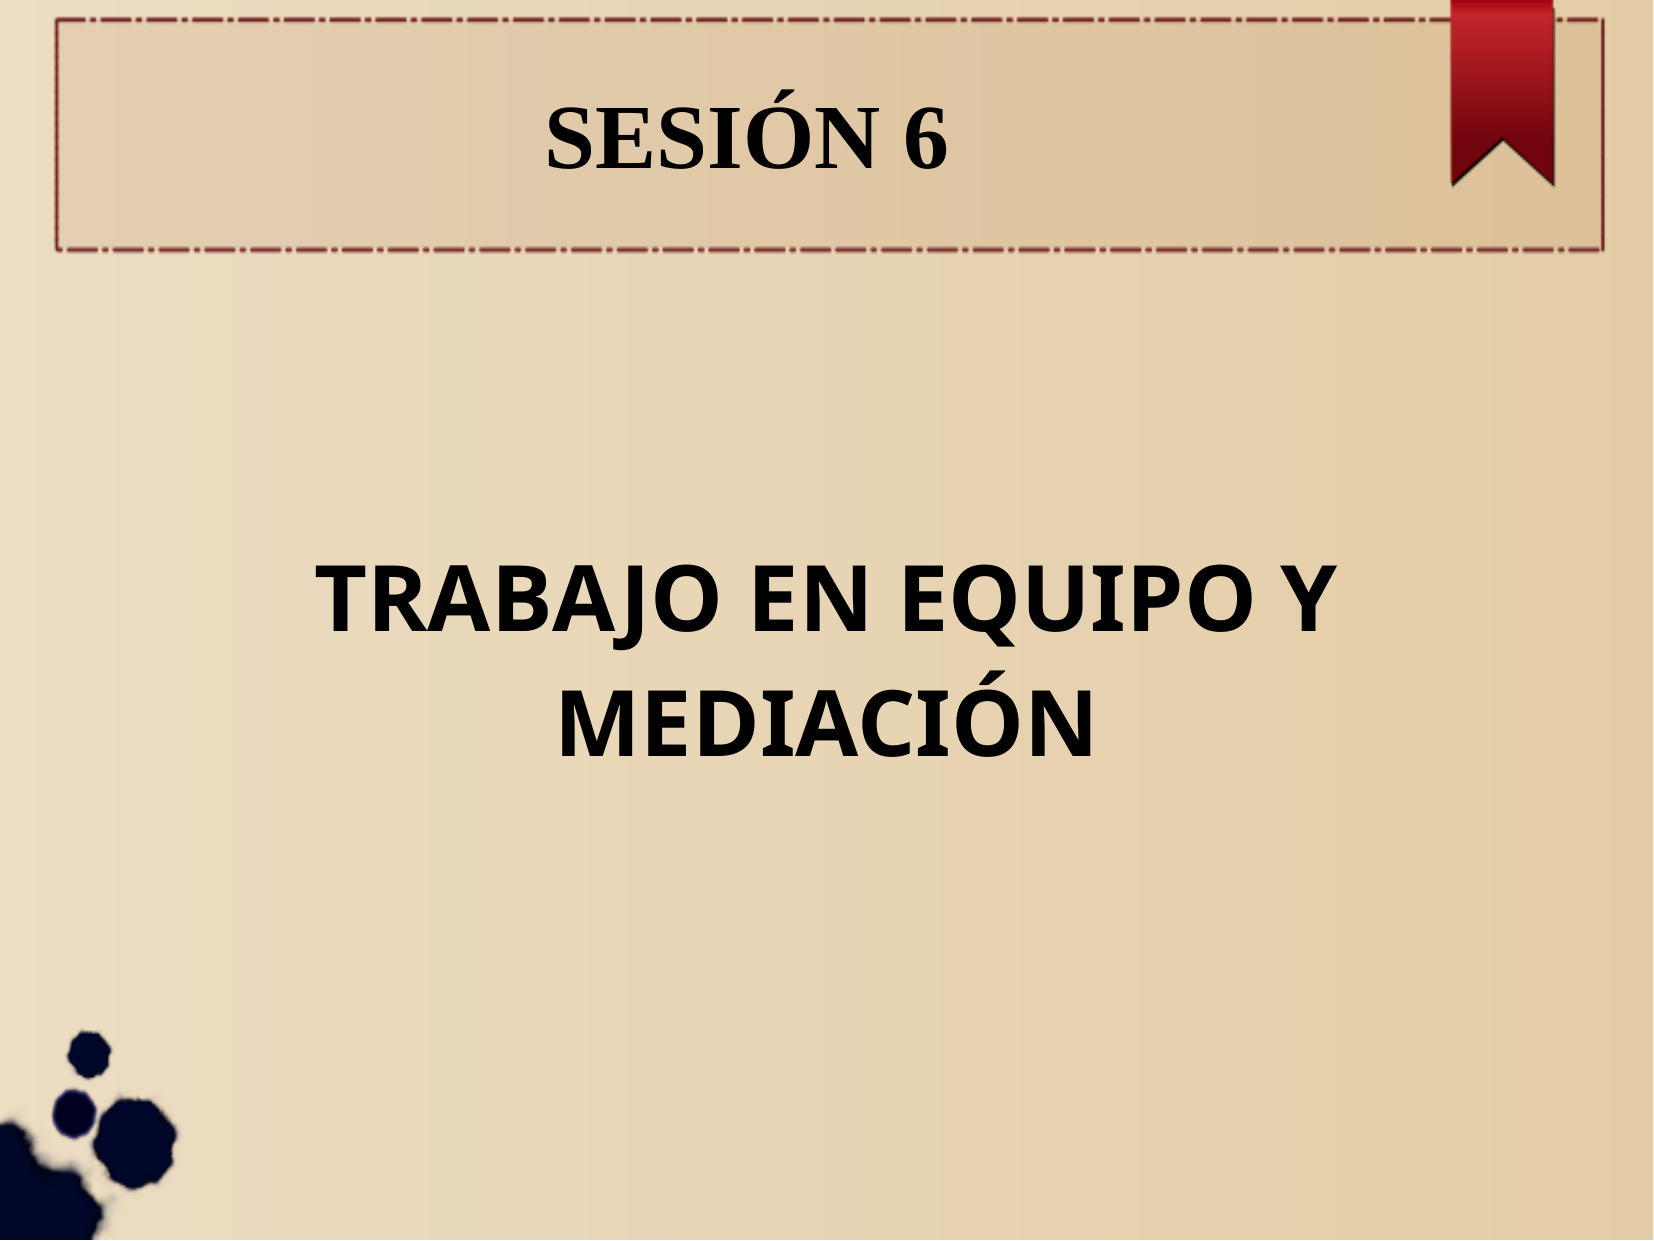

# SESIÓN 6
TRABAJO EN EQUIPO Y MEDIACIÓN